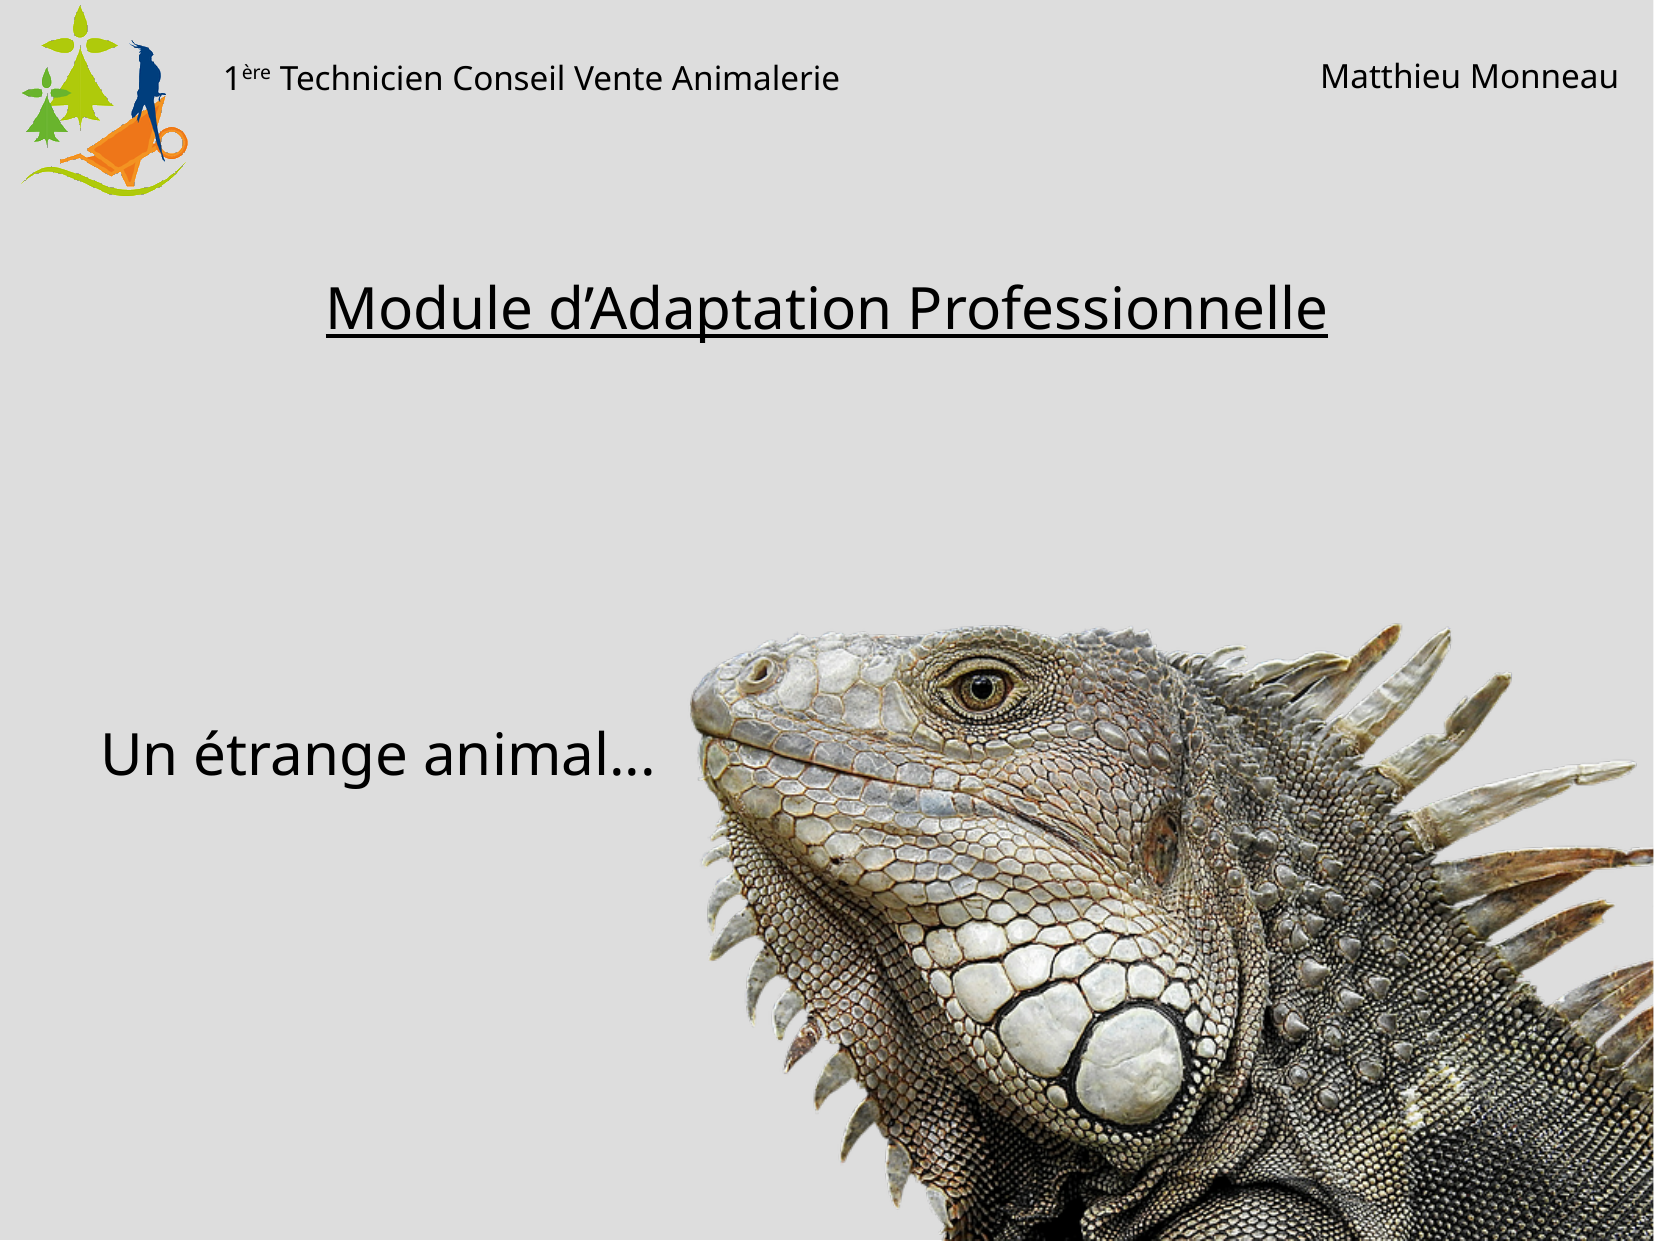

# Module d’Adaptation Professionnelle
Un étrange animal...